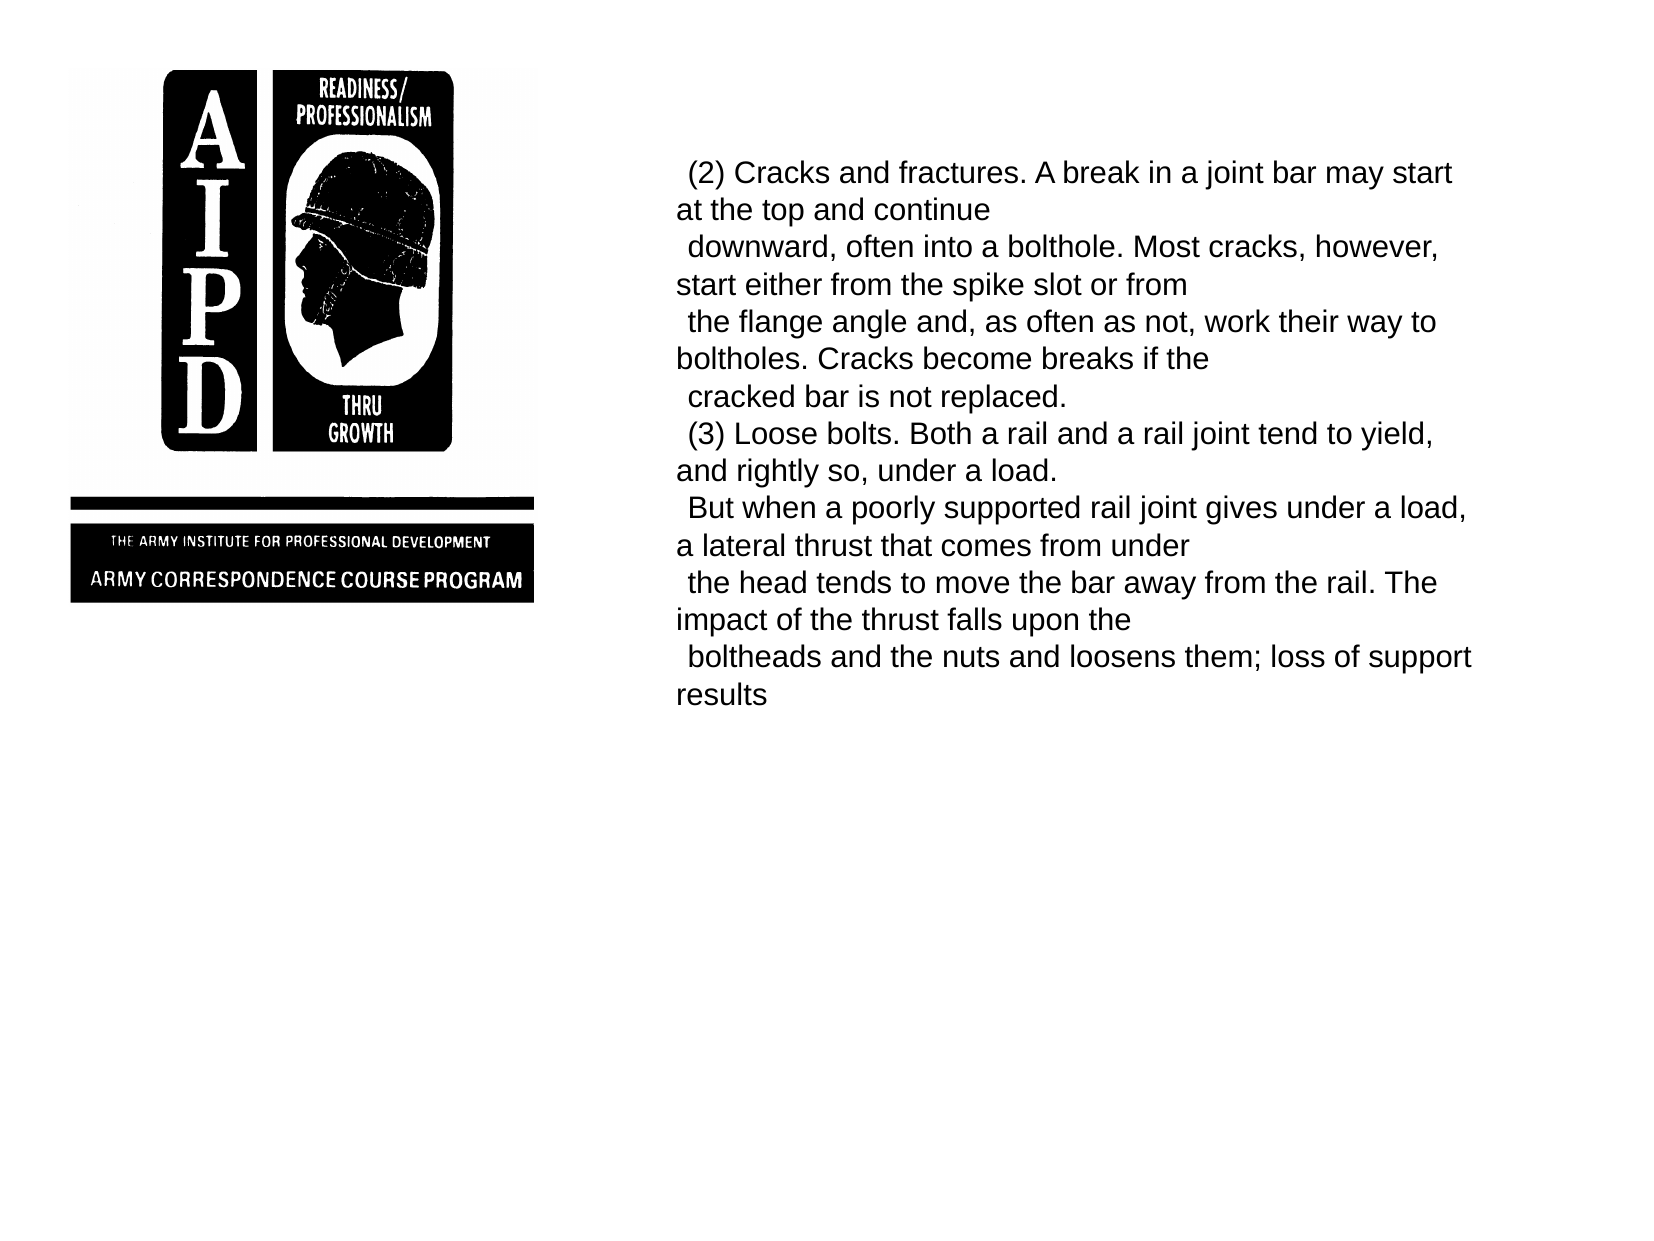

(2) Cracks and fractures. A break in a joint bar may start at the top and continue
downward, often into a bolthole. Most cracks, however, start either from the spike slot or from
the flange angle and, as often as not, work their way to boltholes. Cracks become breaks if the
cracked bar is not replaced.
(3) Loose bolts. Both a rail and a rail joint tend to yield, and rightly so, under a load.
But when a poorly supported rail joint gives under a load, a lateral thrust that comes from under
the head tends to move the bar away from the rail. The impact of the thrust falls upon the
boltheads and the nuts and loosens them; loss of support results